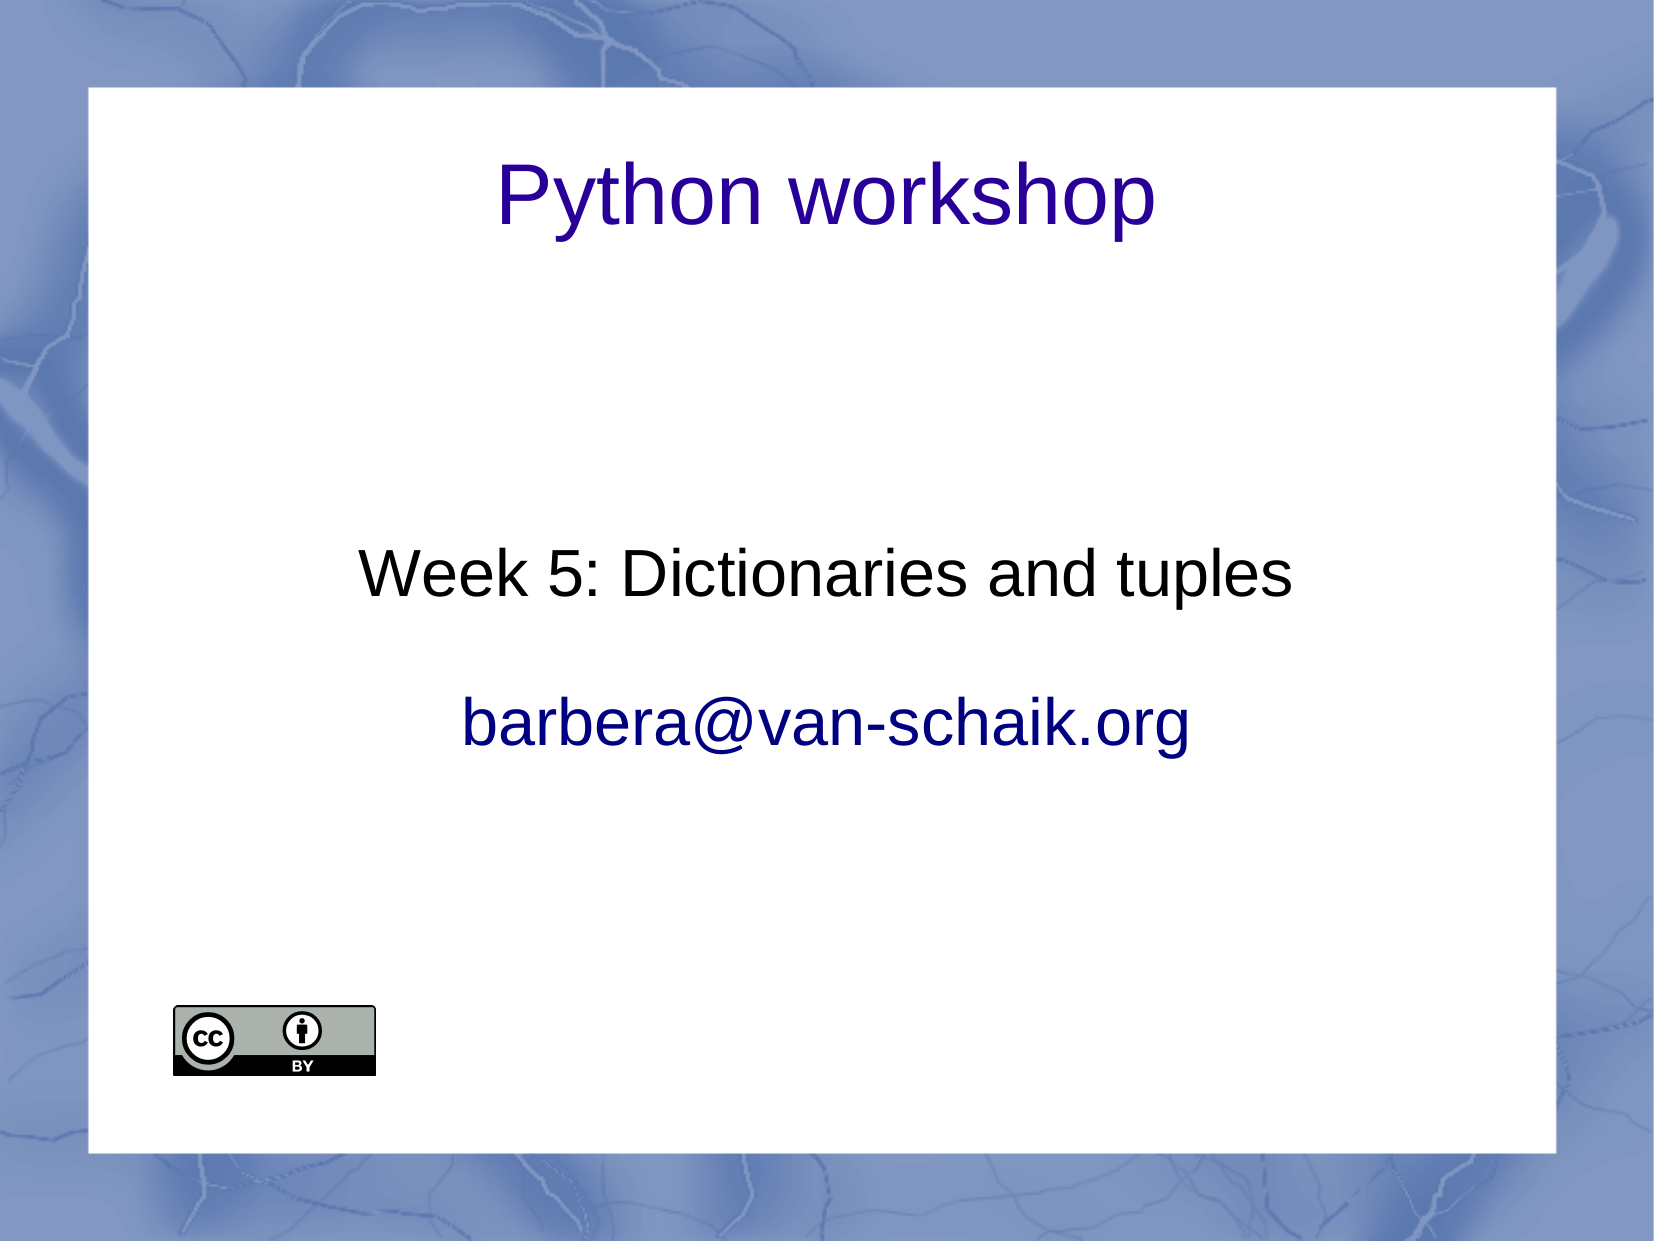

# Python workshop
Week 5: Dictionaries and tuples
barbera@van-schaik.org